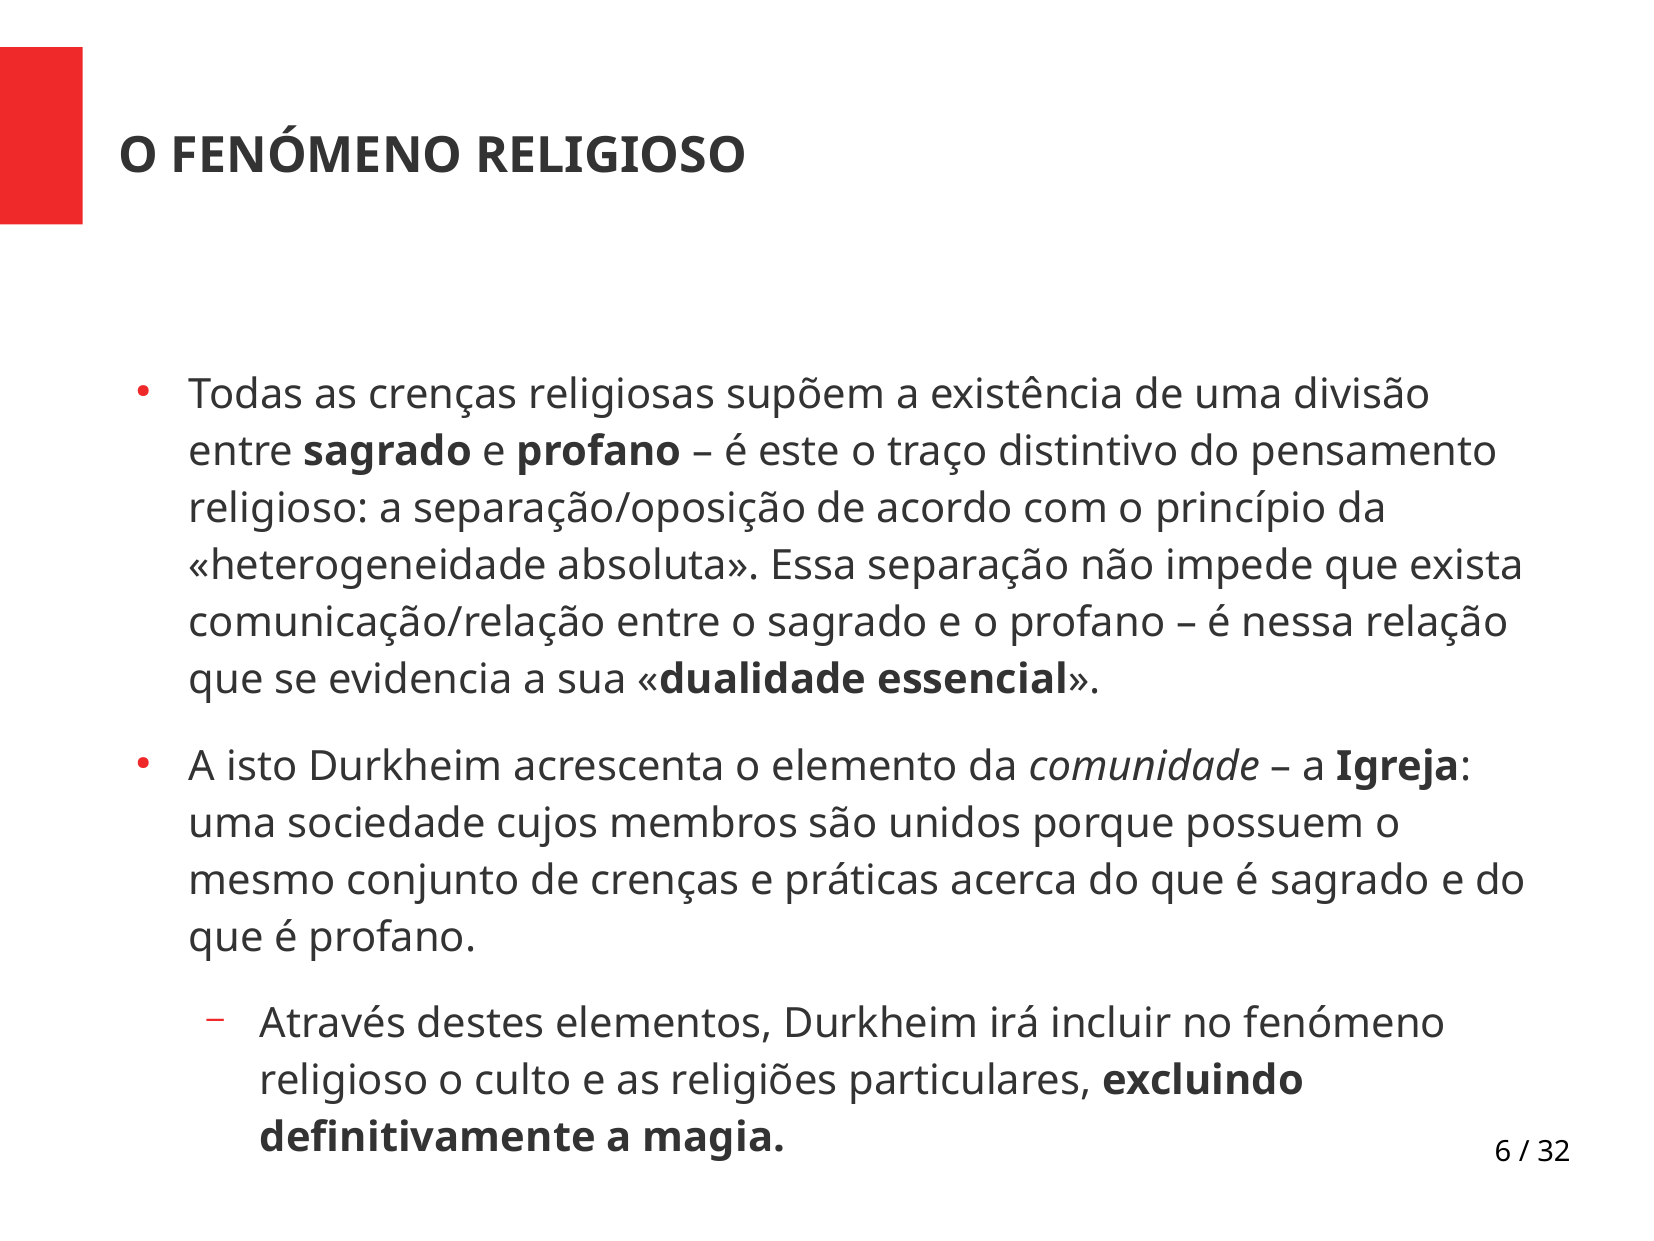

# O FENÓMENO RELIGIOSO
Todas as crenças religiosas supõem a existência de uma divisão entre sagrado e profano – é este o traço distintivo do pensamento religioso: a separação/oposição de acordo com o princípio da «heterogeneidade absoluta». Essa separação não impede que exista comunicação/relação entre o sagrado e o profano – é nessa relação que se evidencia a sua «dualidade essencial».
A isto Durkheim acrescenta o elemento da comunidade – a Igreja: uma sociedade cujos membros são unidos porque possuem o mesmo conjunto de crenças e práticas acerca do que é sagrado e do que é profano.
Através destes elementos, Durkheim irá incluir no fenómeno religioso o culto e as religiões particulares, excluindo definitivamente a magia.
6